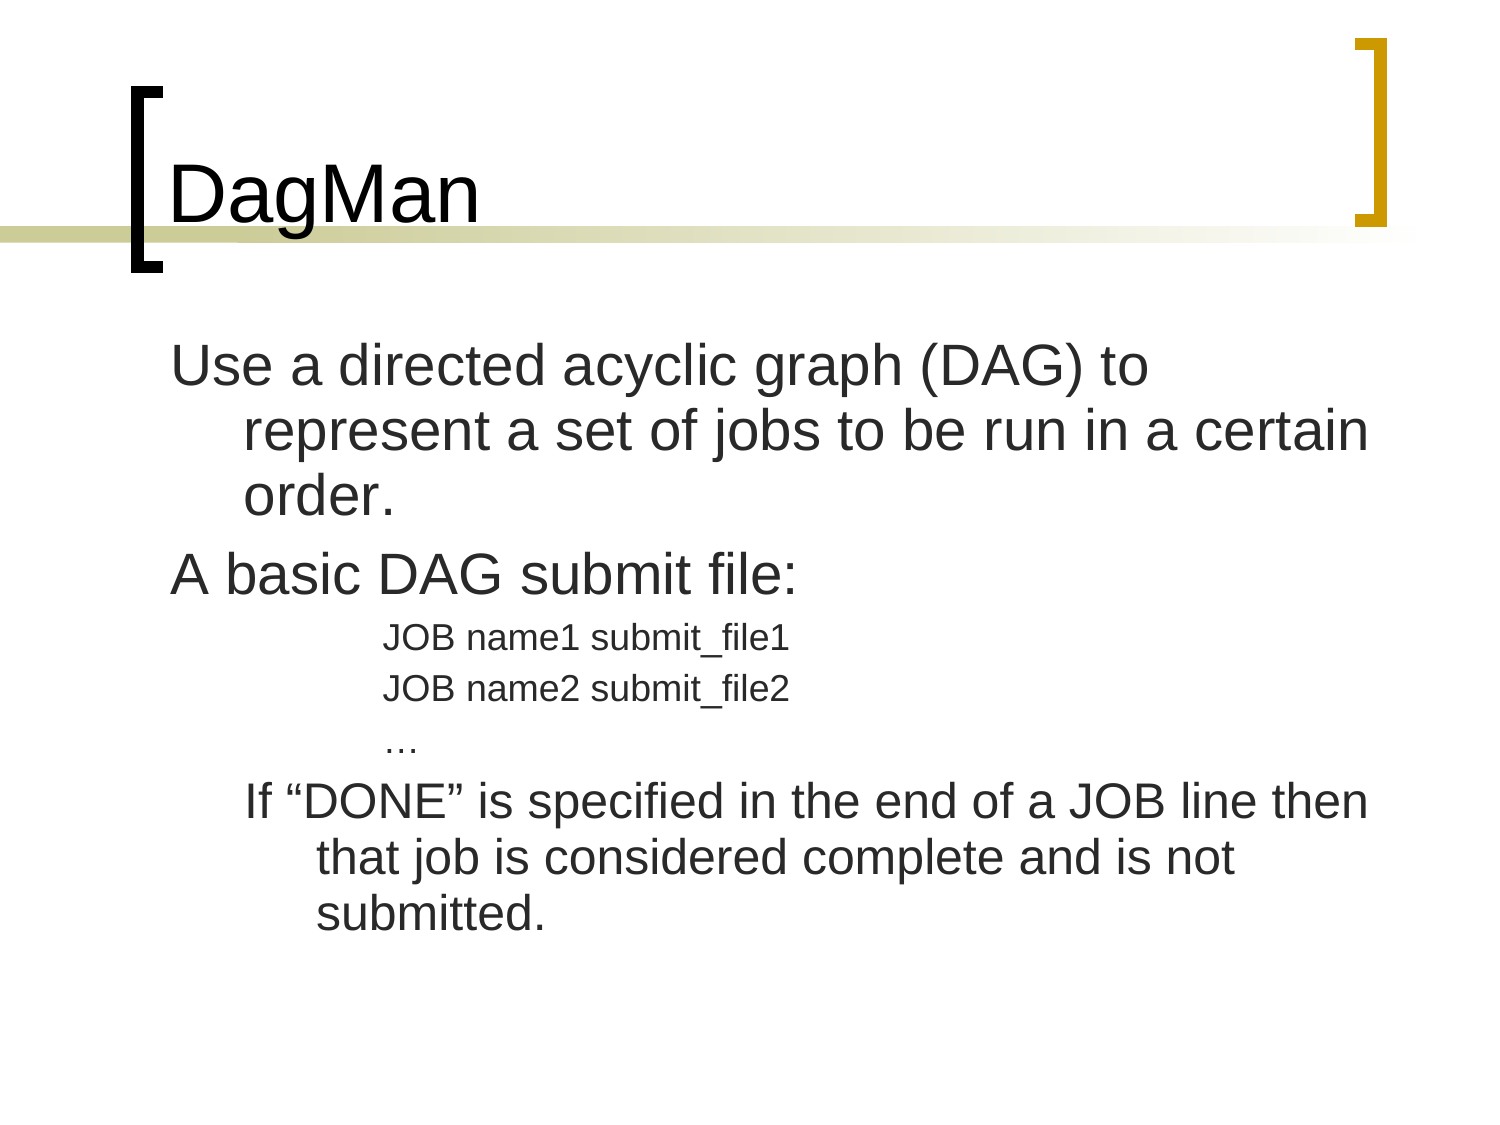

# DagMan
Use a directed acyclic graph (DAG) to represent a set of jobs to be run in a certain order.
A basic DAG submit file:
	JOB name1 submit_file1
	JOB name2 submit_file2
	…
If “DONE” is specified in the end of a JOB line then that job is considered complete and is not submitted.